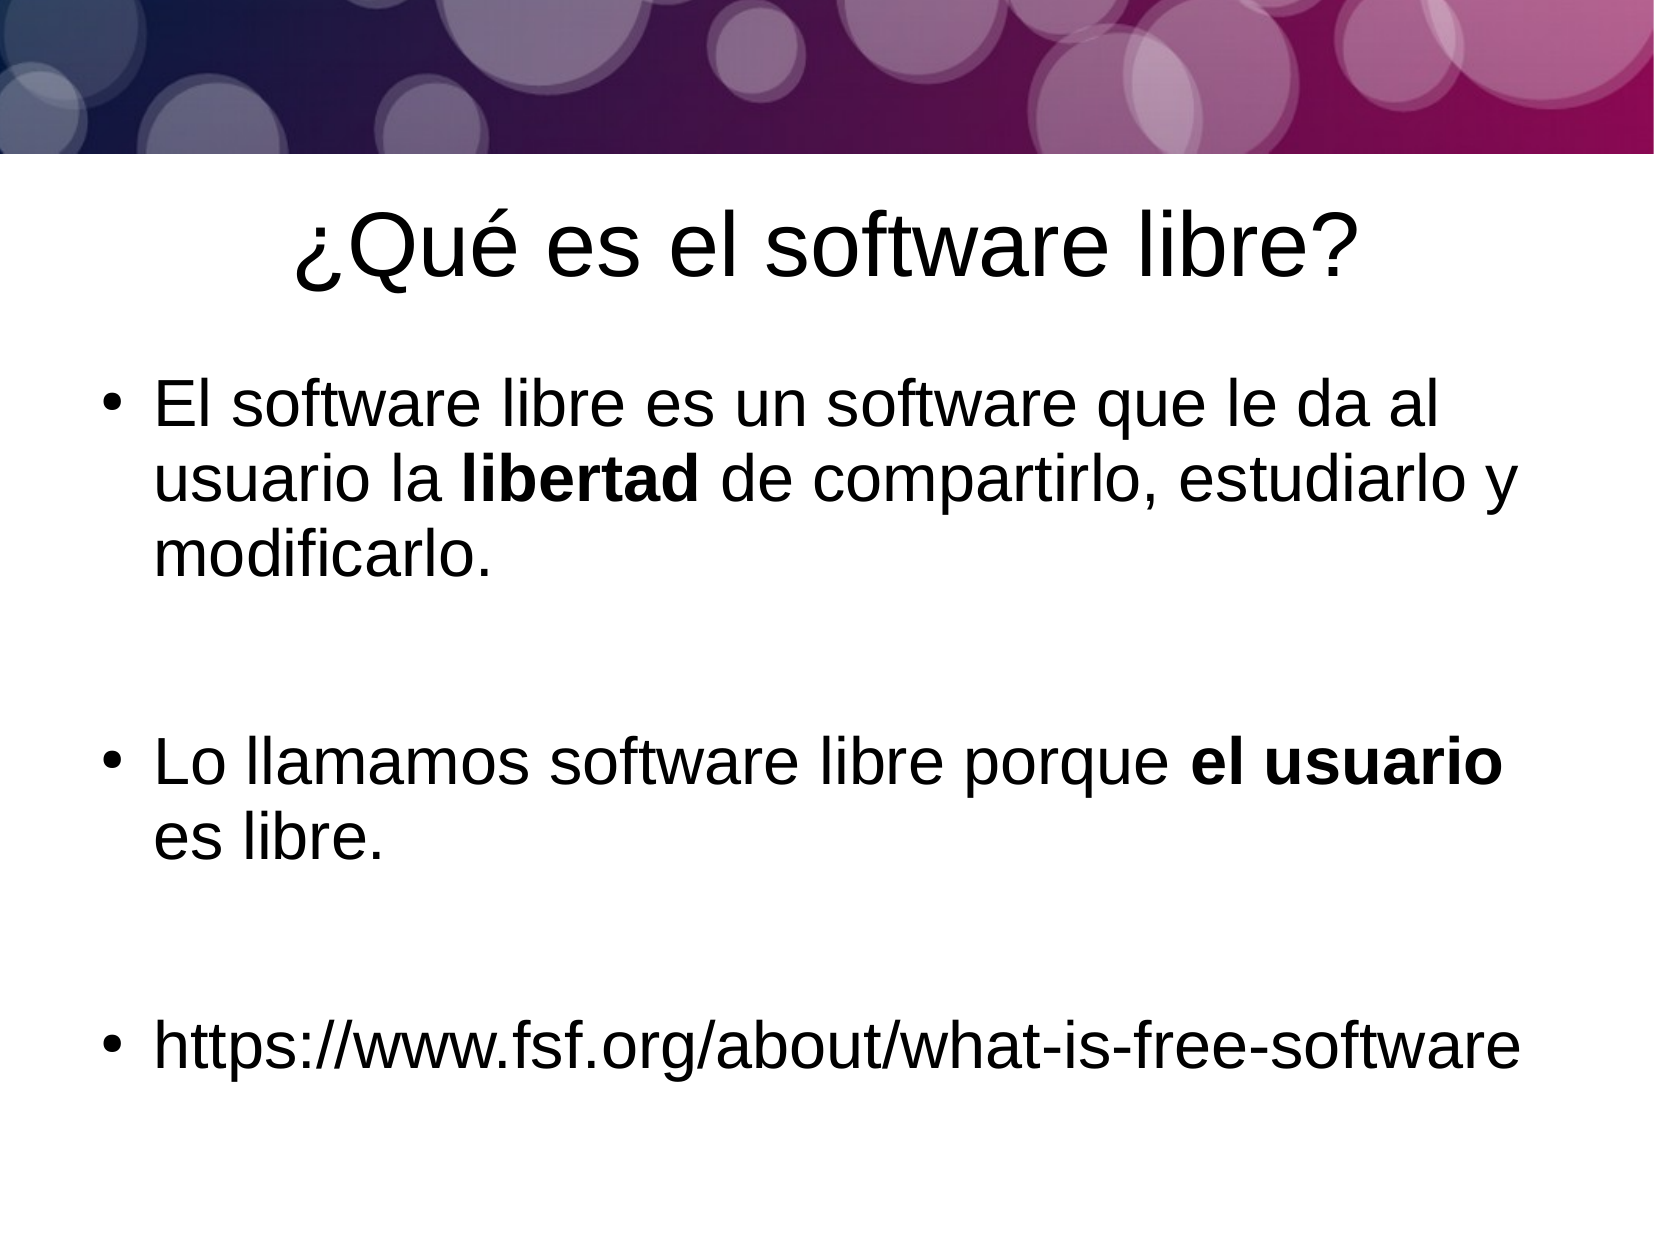

# ¿Qué es el software libre?
El software libre es un software que le da al usuario la libertad de compartirlo, estudiarlo y modificarlo.
Lo llamamos software libre porque el usuario es libre.
https://www.fsf.org/about/what-is-free-software